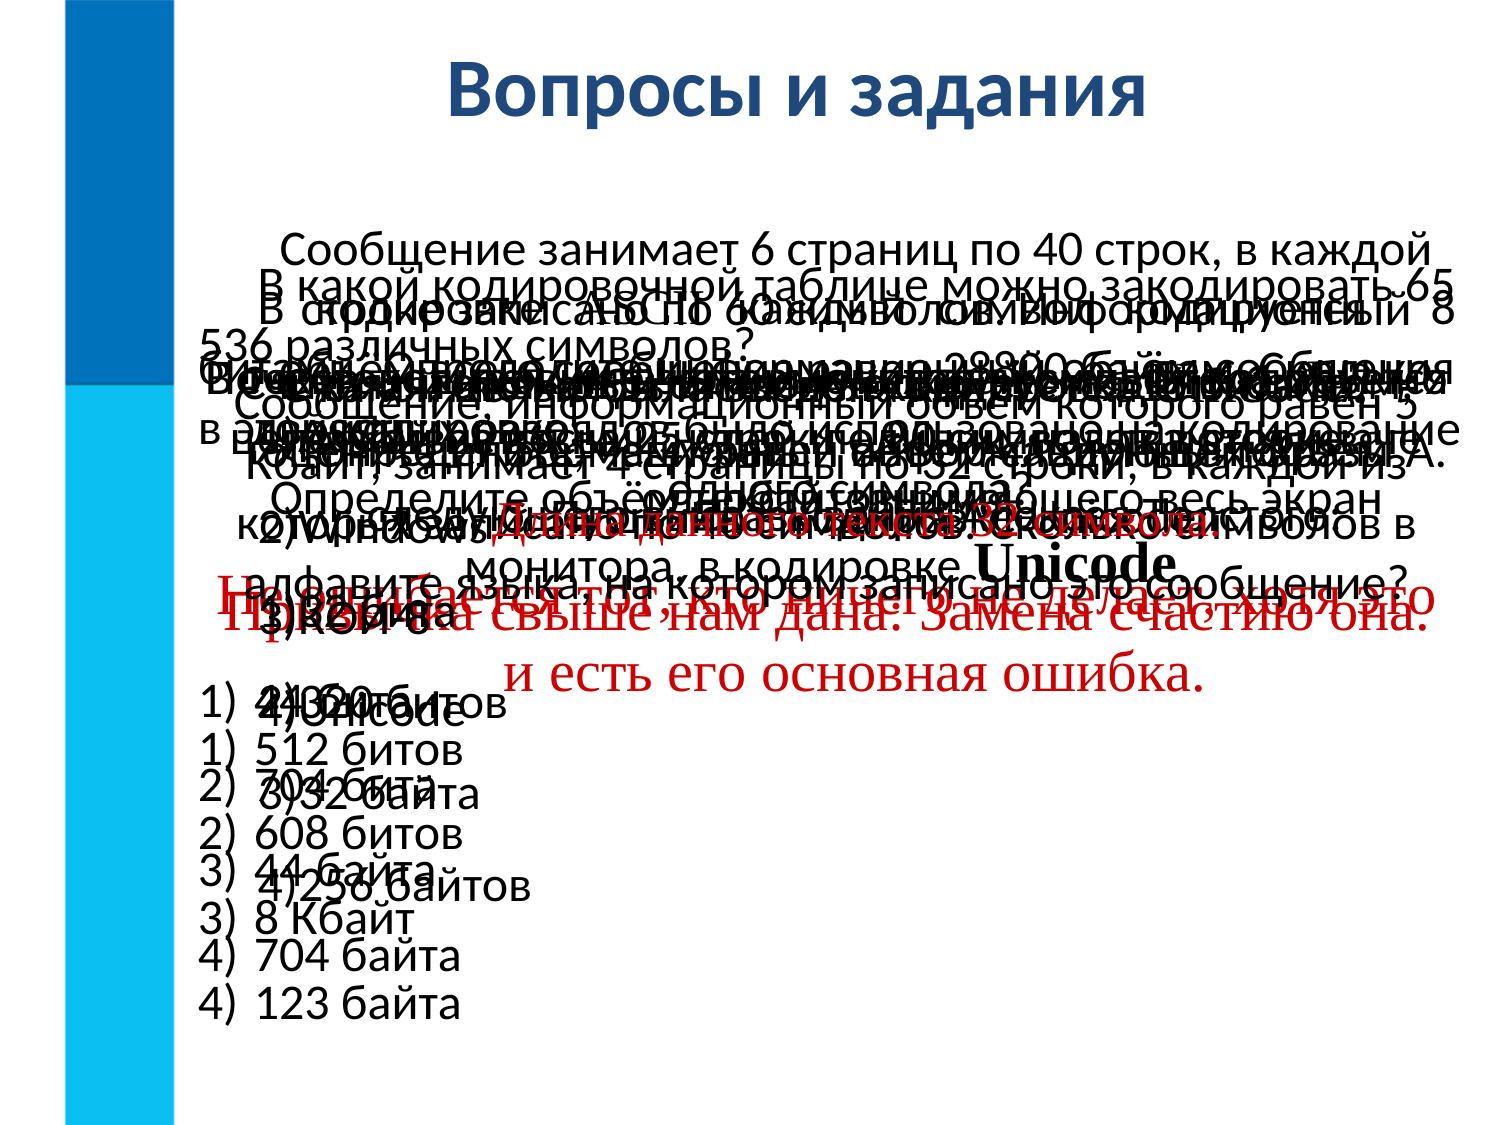

Вопросы и задания
Сообщение занимает 6 страниц по 40 строк, в каждой строке записано по 60 символов. Информационный объём всего сообщения равен 28800 байтам. Сколько двоичных разрядов было использовано на кодирование одного символа?
В какой кодировочной таблице можно закодировать 65 536 различных символов?
ASCII
Windows
КОИ-8
Unicode
В кодировке ASCII каждый символ кодируется 8 битами. Определите информационный объём сообщения в этой кодировке:
Длина данного текста 32 символа.
32 бита
320 битов
32 байта
256 байтов
Почему кодировки, в которых каждый символ кодируется цепочкой из восьми нулей и единиц, называются иначе однобайтовыми?
С какой целью была введена кодировка Unicode?
Считая, что каждый символ кодируется одним байтом, определите, чему равен информационный объём следующего высказывания Алексея Толстого:
Не ошибается тот, кто ничего не делает, хотя это и есть его основная ошибка.
512 битов
608 битов
8 Кбайт
123 байта
В текстовом режиме экран монитора компьютера обычно разбивается на 25 строк по 80 символов в строке. Определите объём текста, занимающего весь экран монитора, в кодировке Unicode.
Считая, что каждый символ кодируется 16 битами, оцените информационный объем следующей фразы А. С. Пушкина в кодировке Unicode:
Привычка свыше нам дана: Замена счастию она.
44 бита
704 бита
44 байта
704 байта
Сообщение, информационный объём которого равен 5 Кбайт, занимает 4 страницы по 32 строки, в каждой из которых записано по 40 символов. Сколько символов в алфавите языка, на котором записано это сообщение?